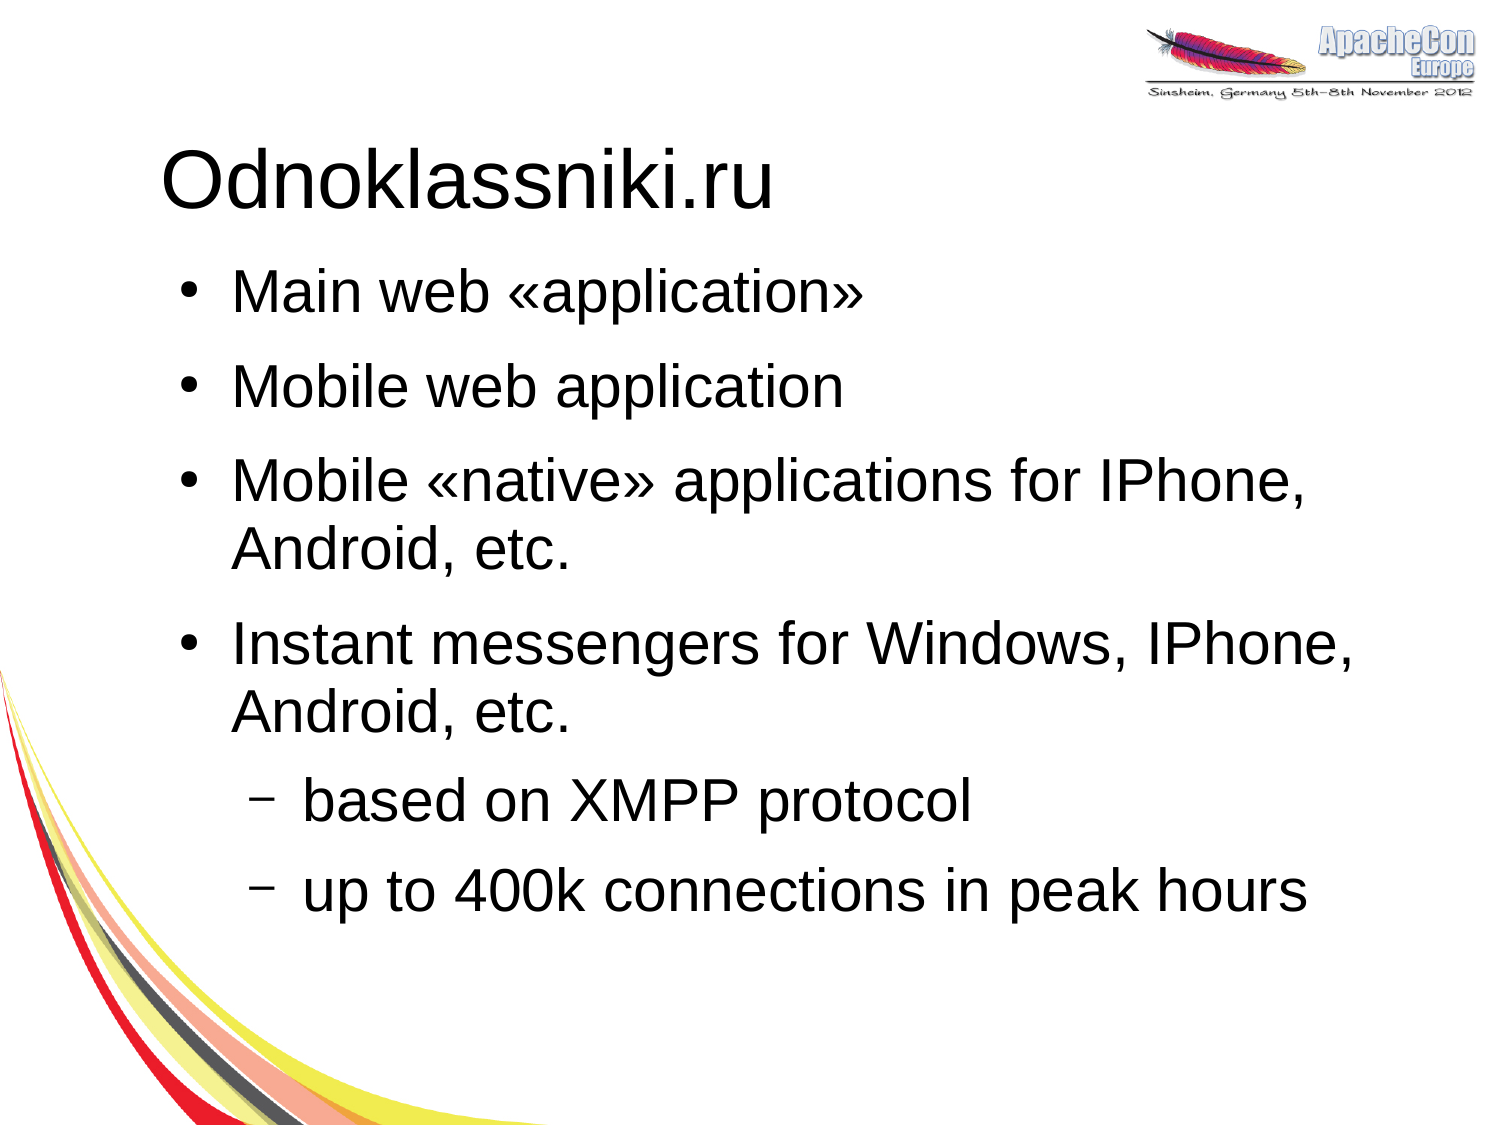

# Odnoklassniki.ru
Main web «application»
Mobile web application
Mobile «native» applications for IPhone, Android, etc.
Instant messengers for Windows, IPhone, Android, etc.
based on XMPP protocol
up to 400k connections in peak hours